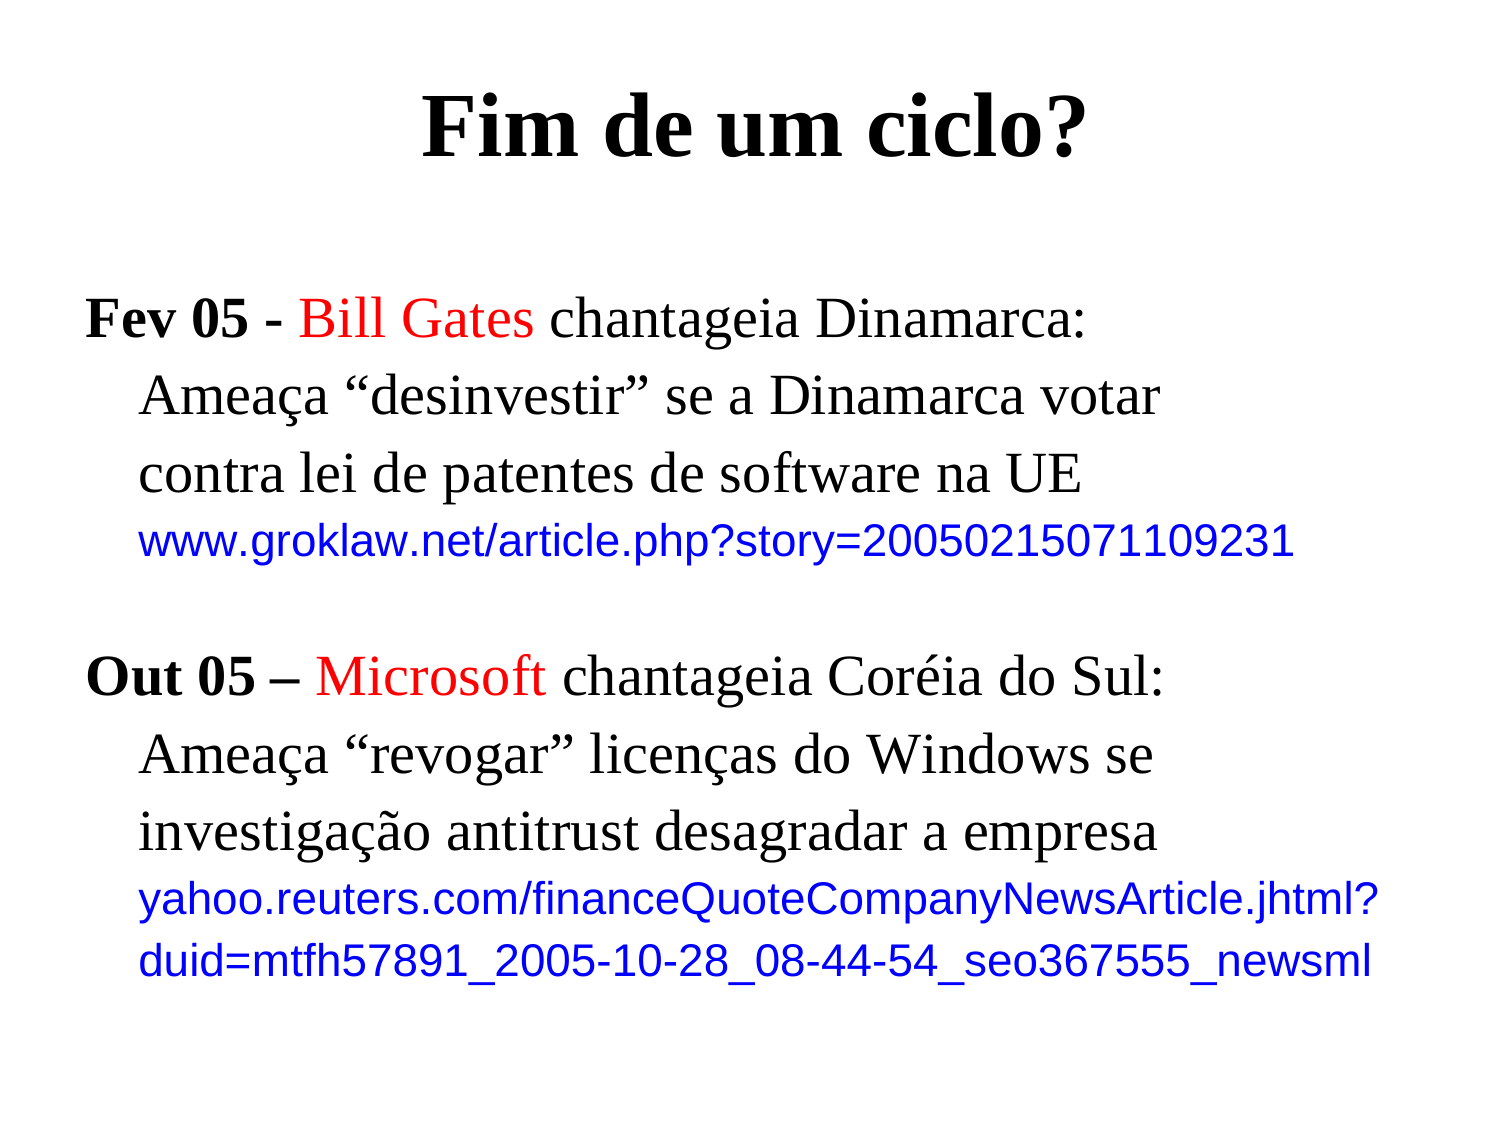

# Fim de um ciclo?
Fev 05 - Bill Gates chantageia Dinamarca:
Ameaça “desinvestir” se a Dinamarca votar
contra lei de patentes de software na UE www.groklaw.net/article.php?story=20050215071109231
Out 05 – Microsoft chantageia Coréia do Sul:
Ameaça “revogar” licenças do Windows se investigação antitrust desagradar a empresa yahoo.reuters.com/financeQuoteCompanyNewsArticle.jhtml?
duid=mtfh57891_2005-10-28_08-44-54_seo367555_newsml